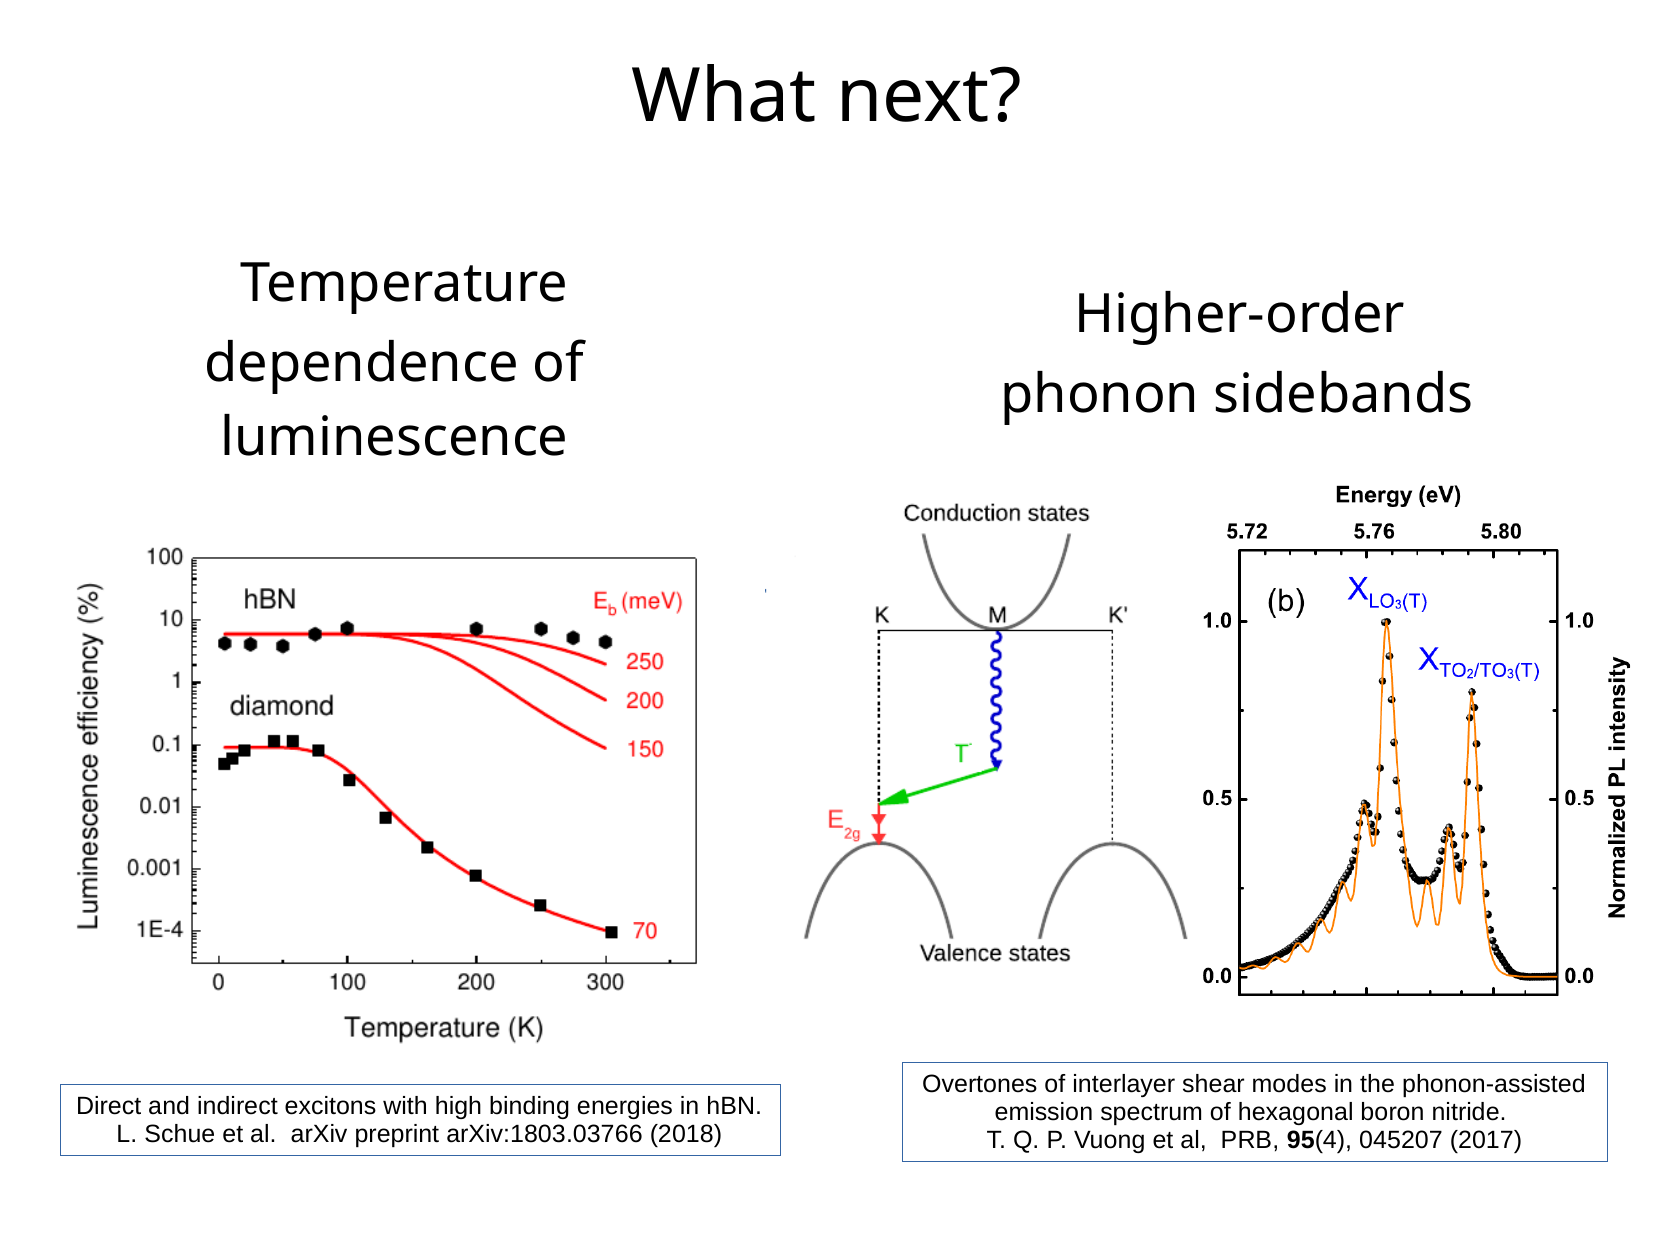

# What next?
 Temperature dependence of luminescence
 Higher-order
phonon sidebands
Overtones of interlayer shear modes in the phonon-assisted emission spectrum of hexagonal boron nitride.
T. Q. P. Vuong et al, PRB, 95(4), 045207 (2017)
Direct and indirect excitons with high binding energies in hBN.
L. Schue et al. arXiv preprint arXiv:1803.03766 (2018)